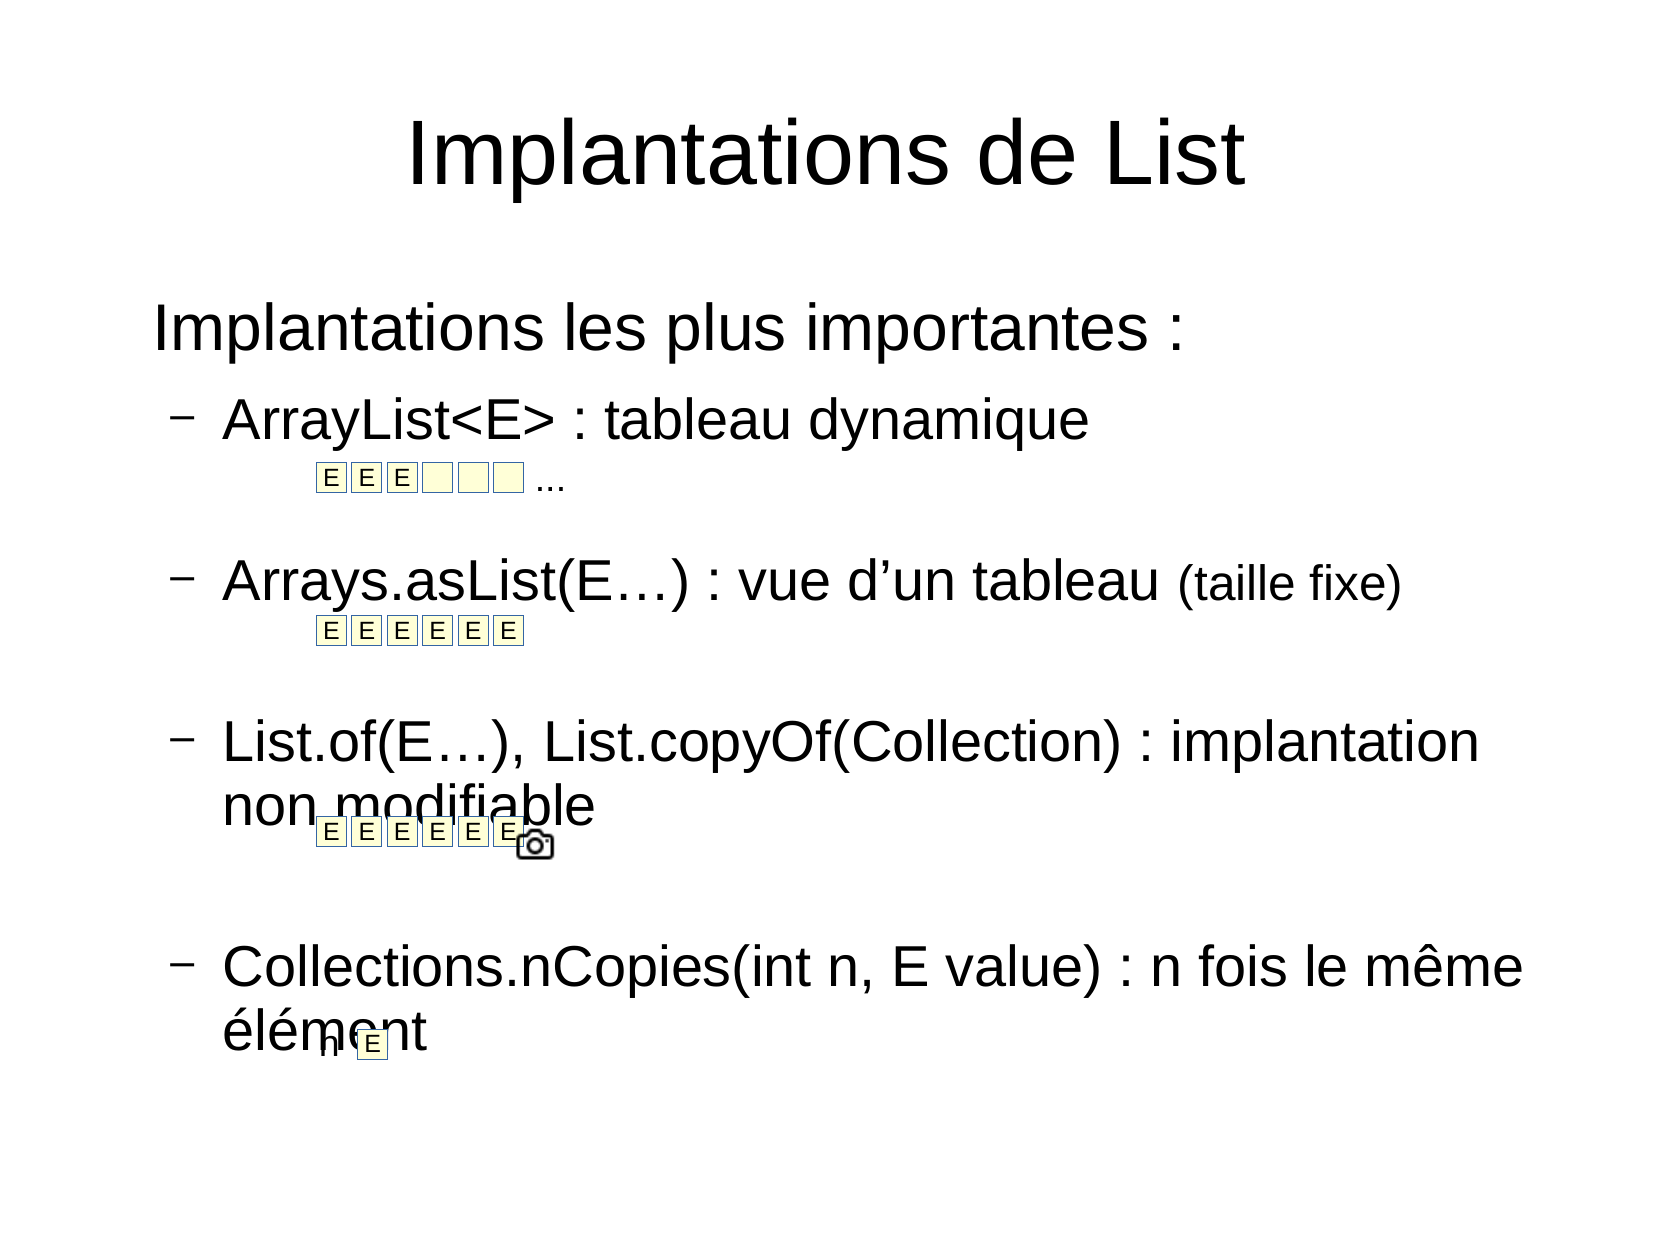

# Implantations de List
Implantations les plus importantes :
ArrayList<E> : tableau dynamique
Arrays.asList(E…) : vue d’un tableau (taille fixe)
List.of(E…), List.copyOf(Collection) : implantation non modifiable
Collections.nCopies(int n, E value) : n fois le même élément
...
E
E
E
E
E
E
E
E
E
E
E
E
E
E
E
n
E